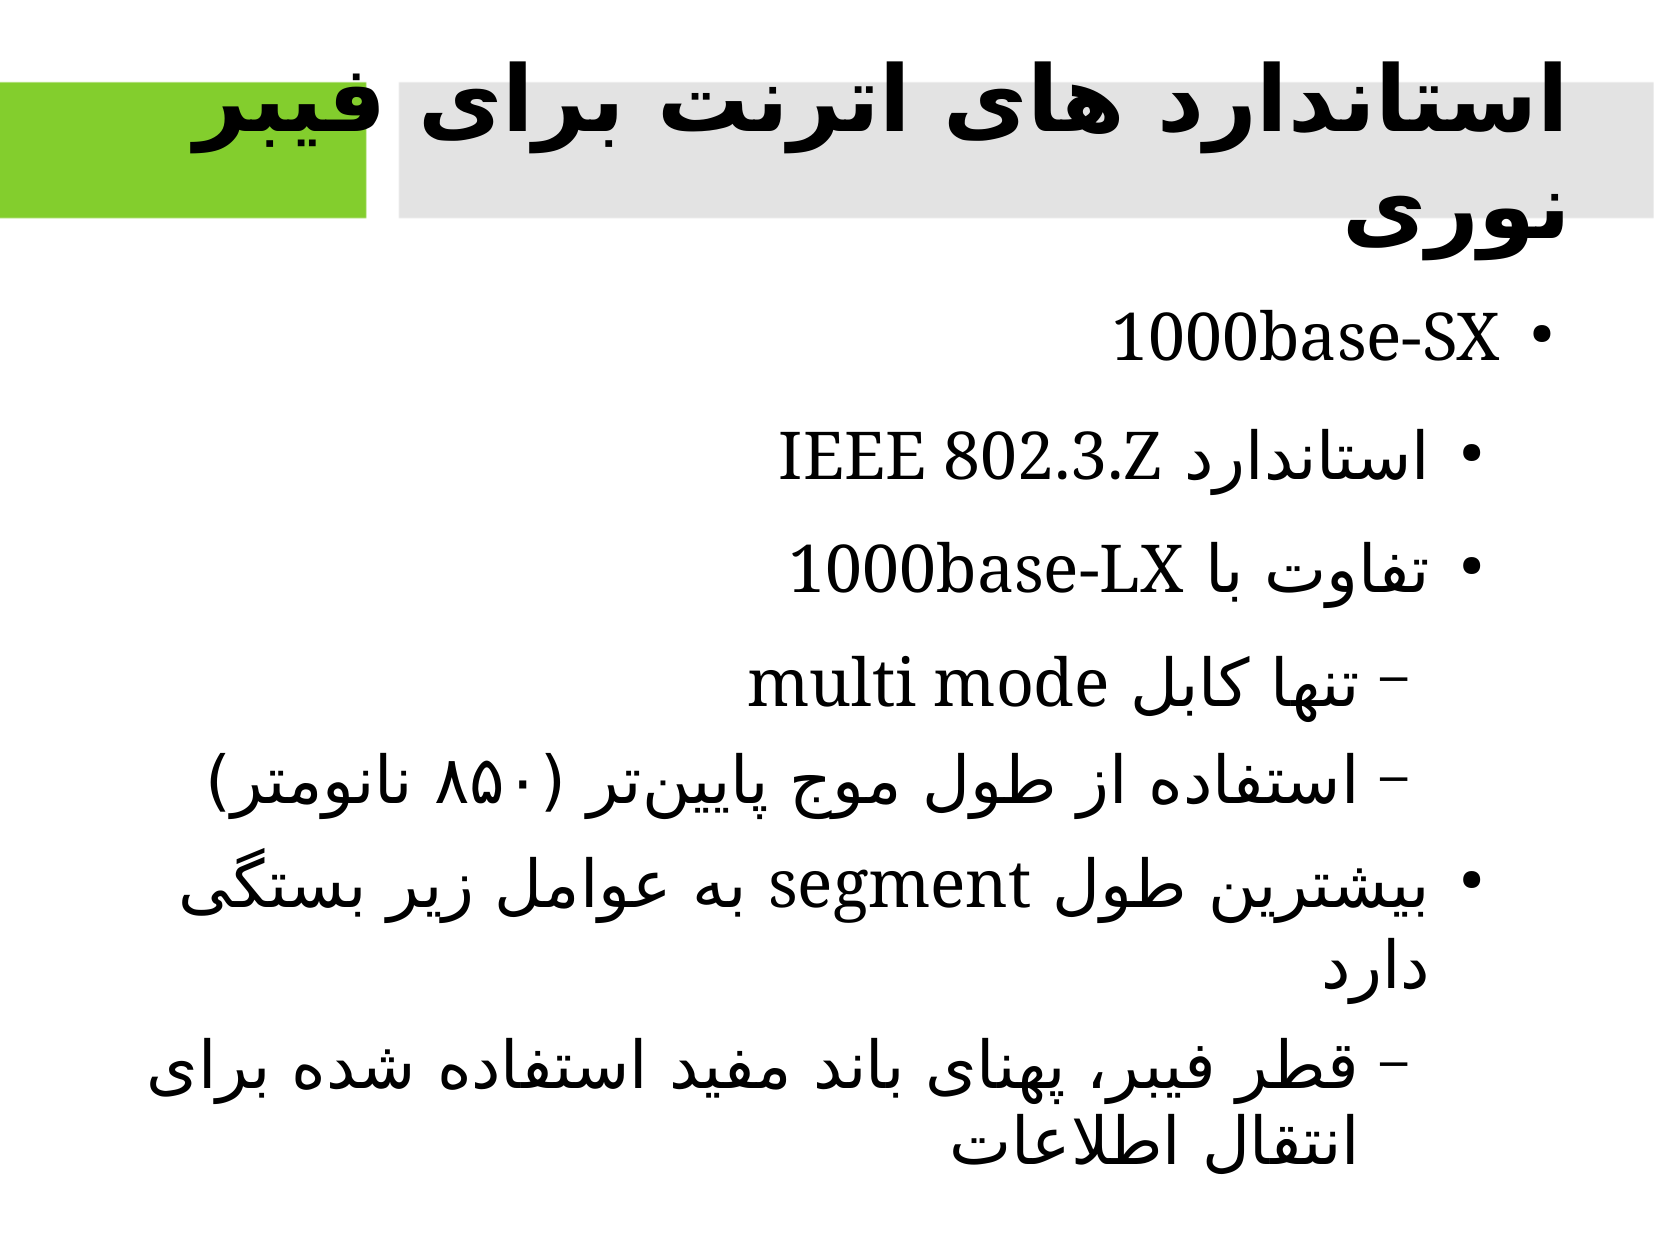

# استاندارد های اترنت برای فیبر نوری
1000base-SX
استاندارد IEEE 802.3.Z
تفاوت با 1000base-LX
تنها کابل multi mode
استفاده از طول موج پایین‌تر (۸۵۰ نانومتر)
بیشترین طول segment به عوامل زیر بستگی دارد
قطر فیبر، پهنای باند مفید استفاده شده برای انتقال اطلاعات